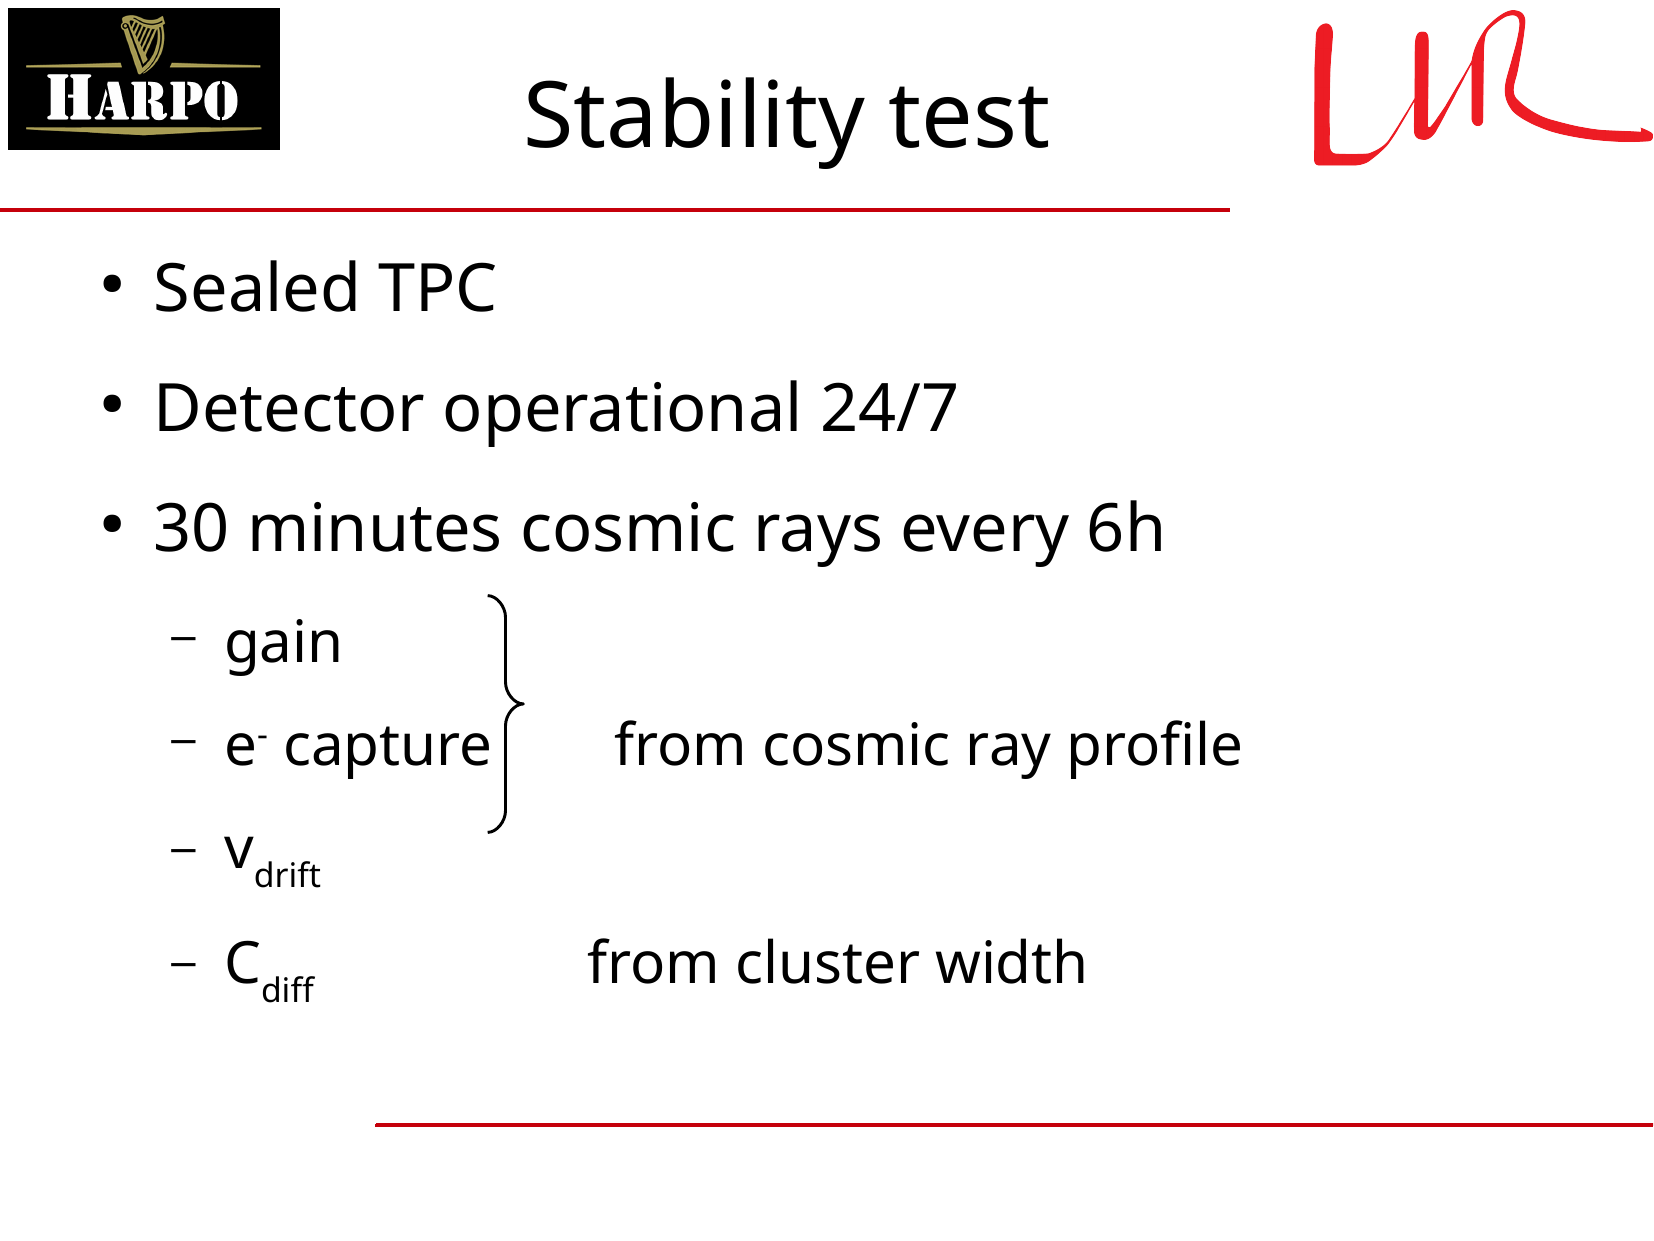

# Stability test
Sealed TPC
Detector operational 24/7
30 minutes cosmic rays every 6h
gain
e- capture from cosmic ray profile
vdrift
Cdiff from cluster width